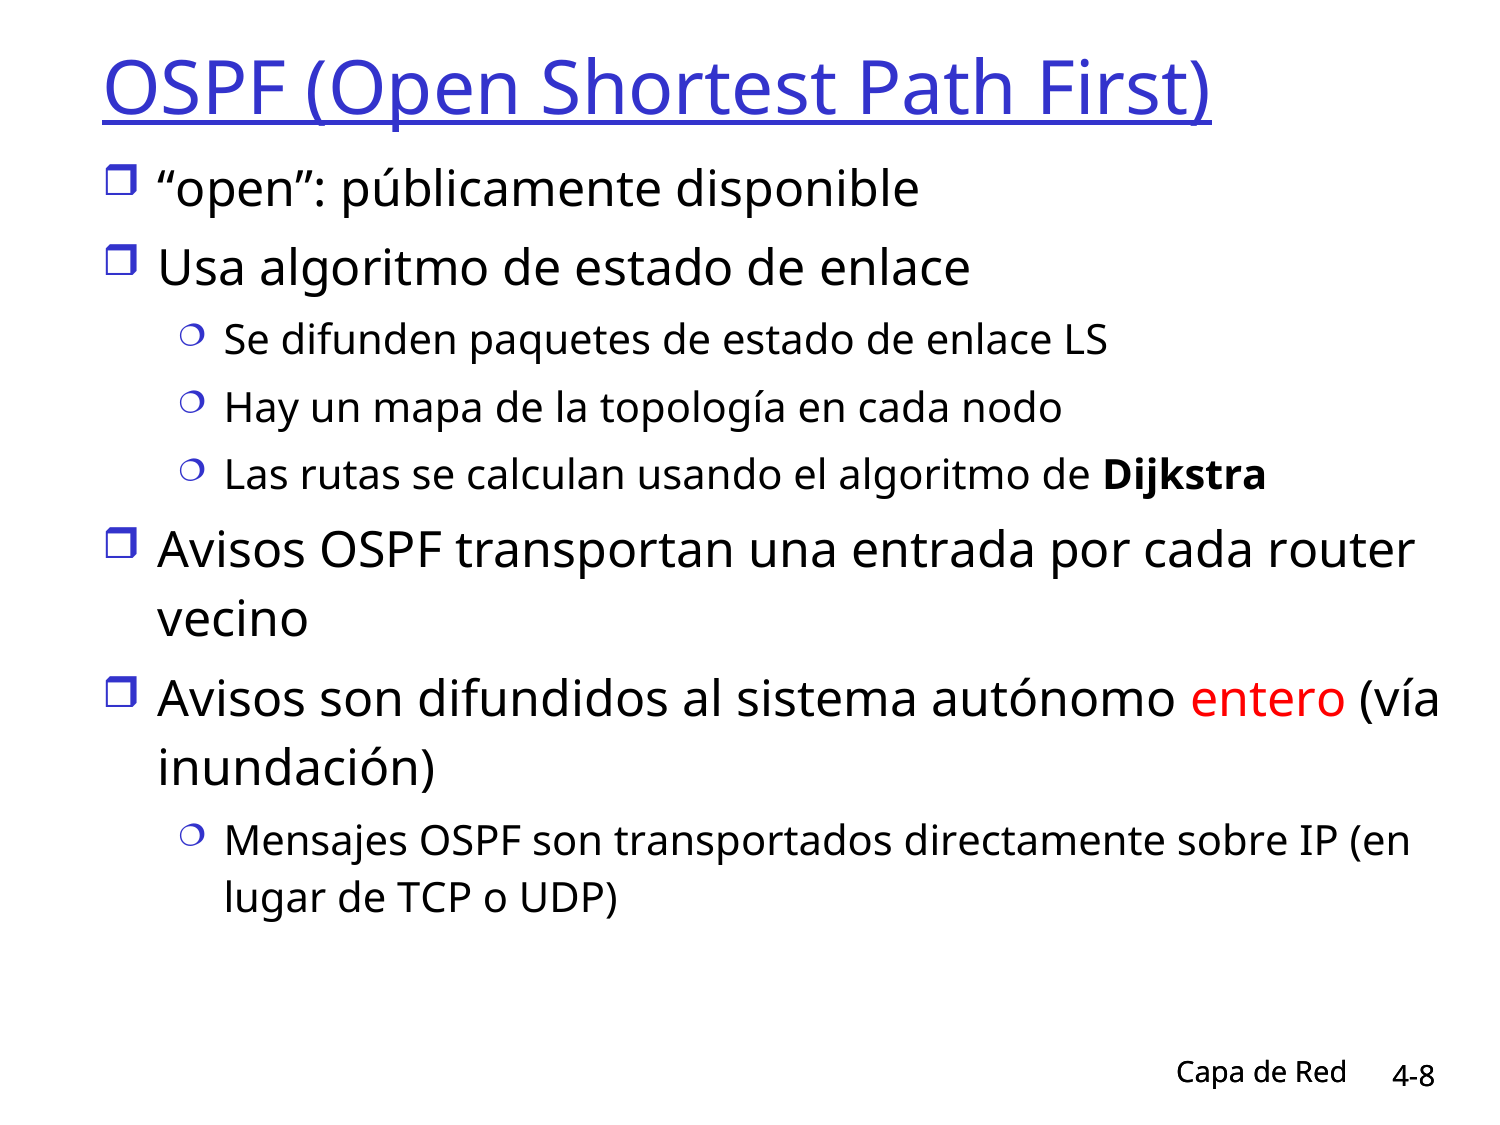

# OSPF (Open Shortest Path First)
“open”: públicamente disponible
Usa algoritmo de estado de enlace
Se difunden paquetes de estado de enlace LS
Hay un mapa de la topología en cada nodo
Las rutas se calculan usando el algoritmo de Dijkstra
Avisos OSPF transportan una entrada por cada router vecino
Avisos son difundidos al sistema autónomo entero (vía inundación)
Mensajes OSPF son transportados directamente sobre IP (en lugar de TCP o UDP)
Capa de Red